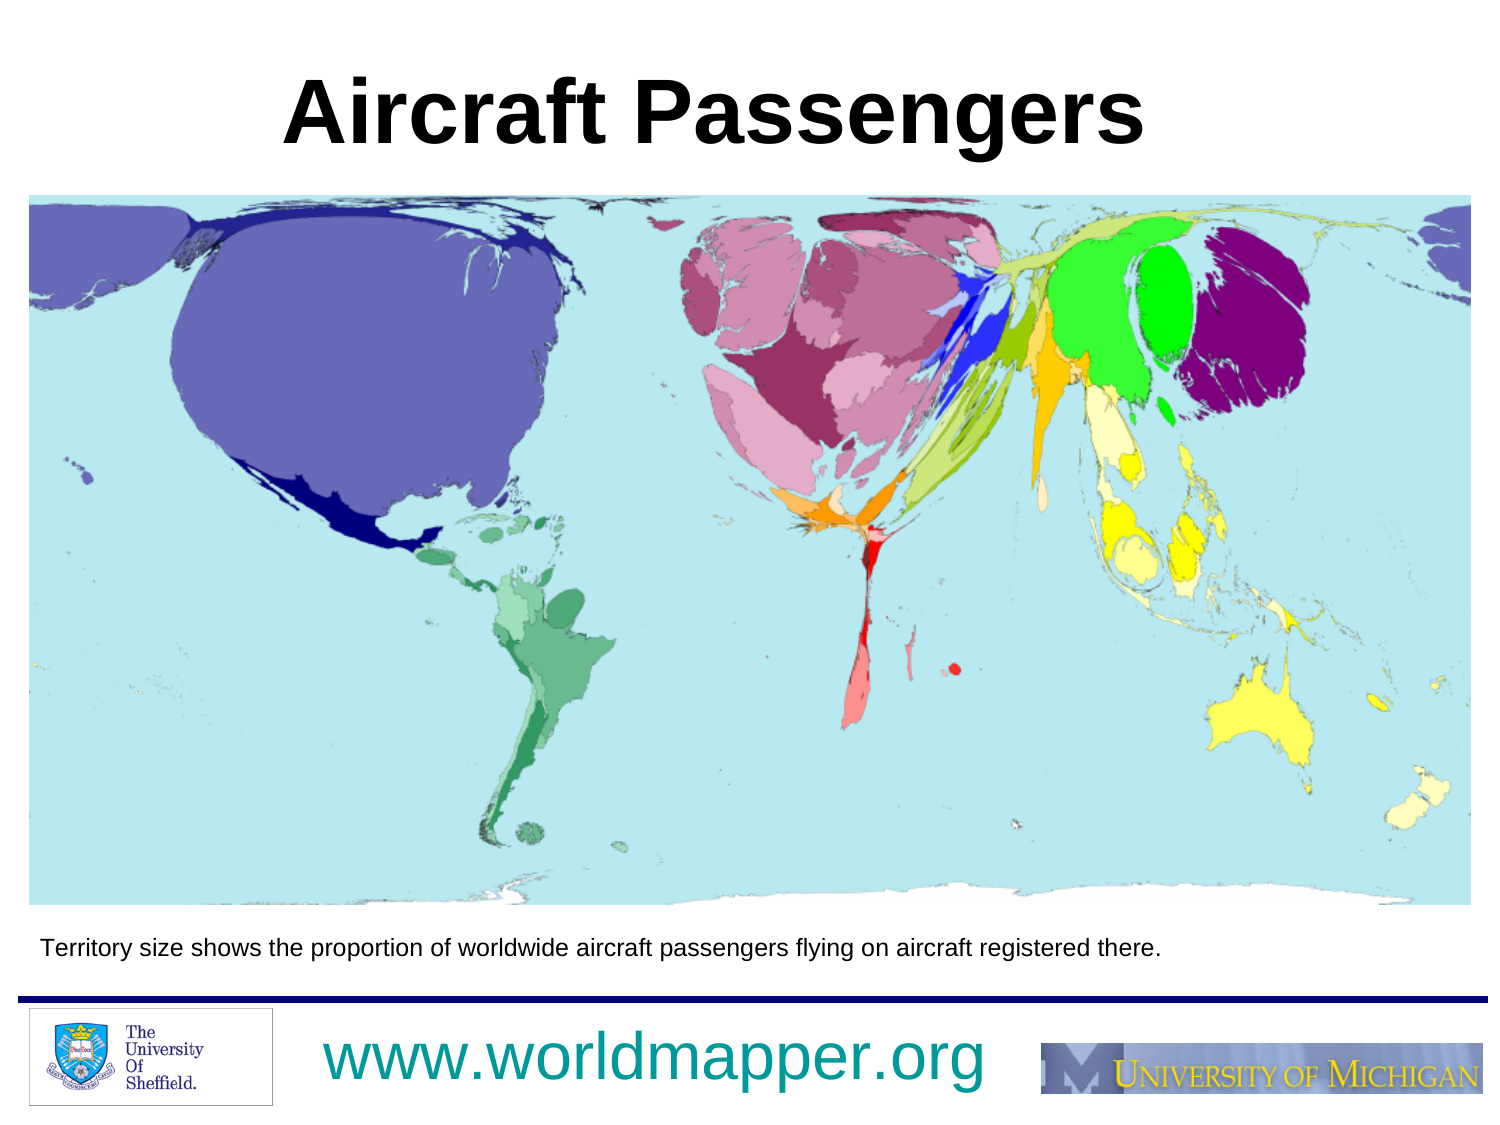

# Aircraft Passengers
Territory size shows the proportion of worldwide aircraft passengers flying on aircraft registered there.